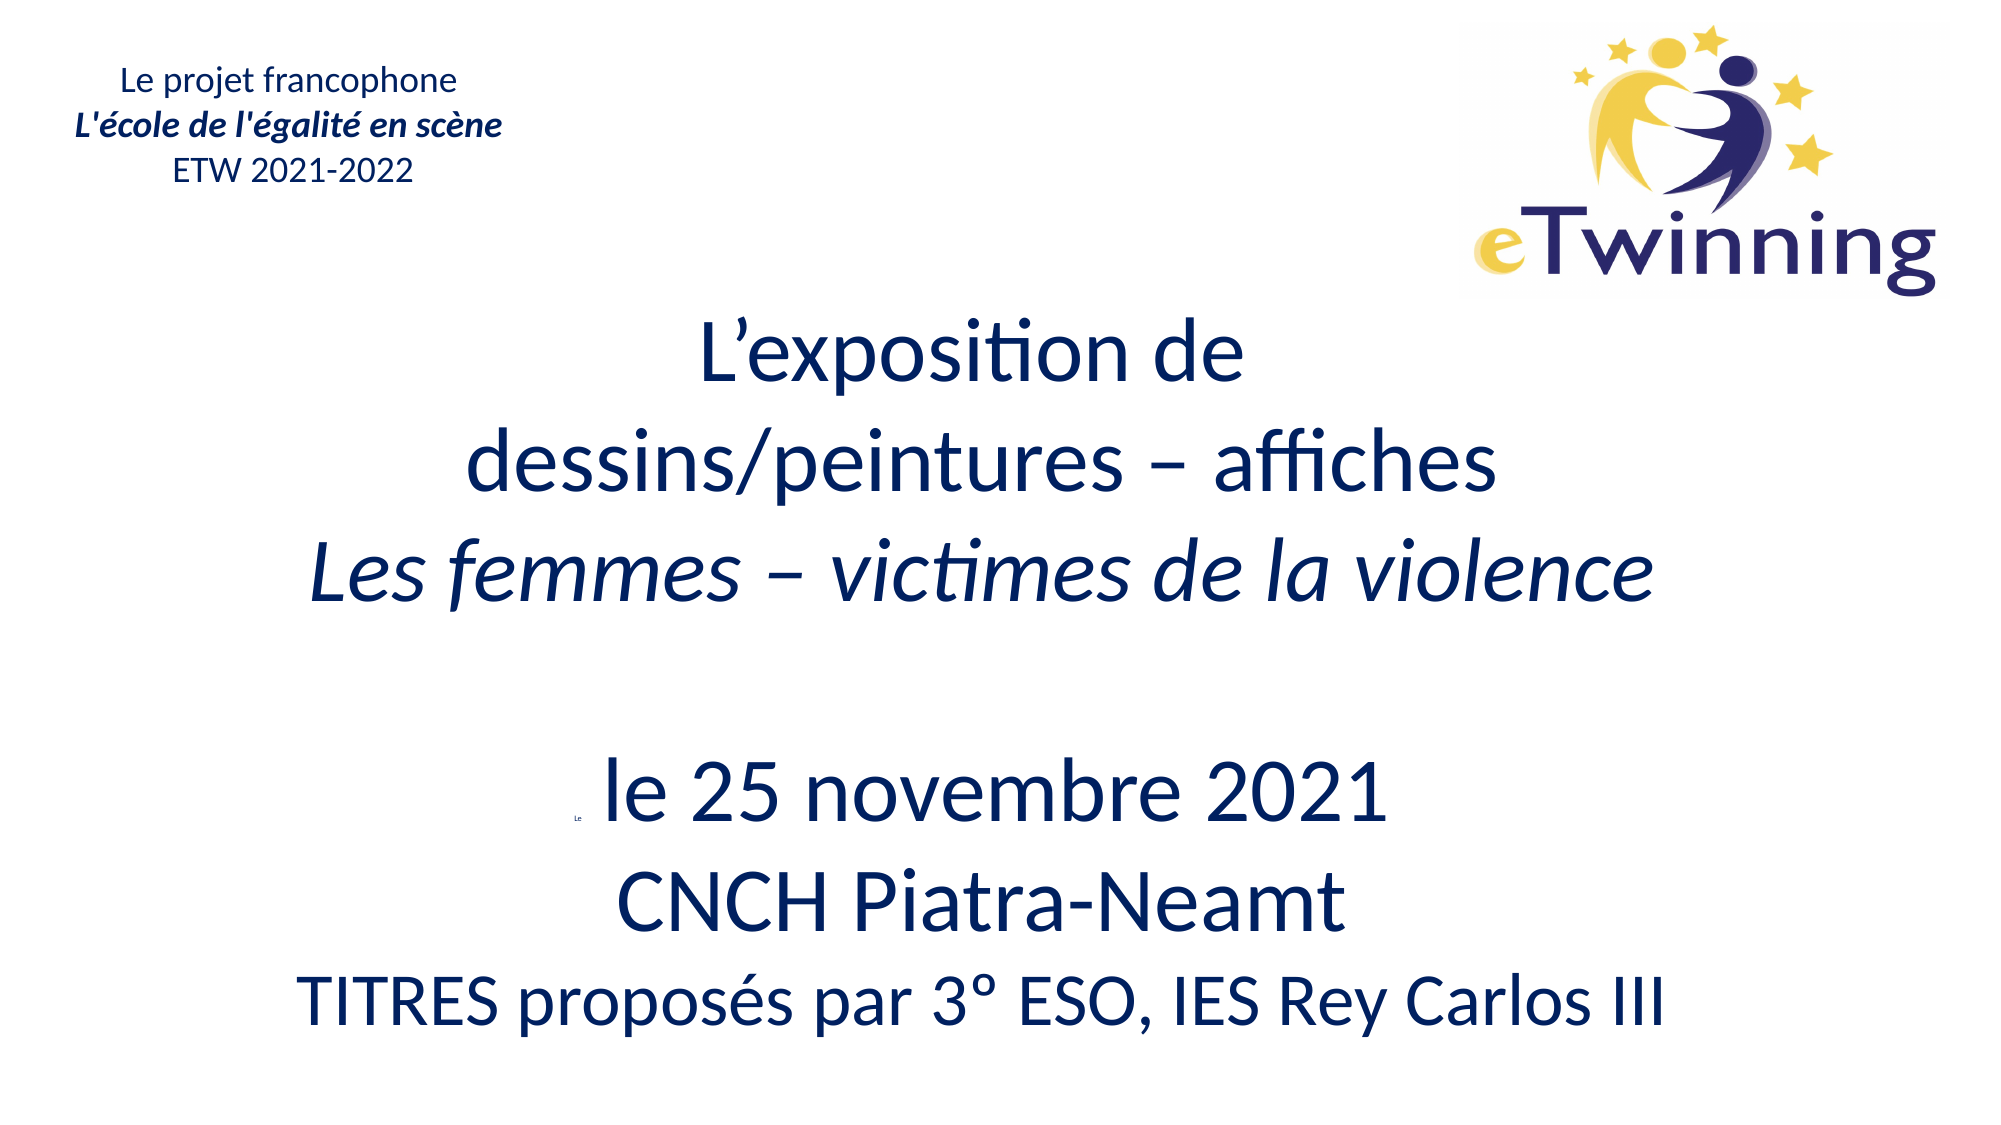

Le projet francophone
L'école de l'égalité en scène
 ETW 2021-2022
L’exposition de
dessins/peintures – affiches
Les femmes – victimes de la violence
Le le 25 novembre 2021
CNCH Piatra-Neamt
TITRES proposés par 3º ESO, IES Rey Carlos III